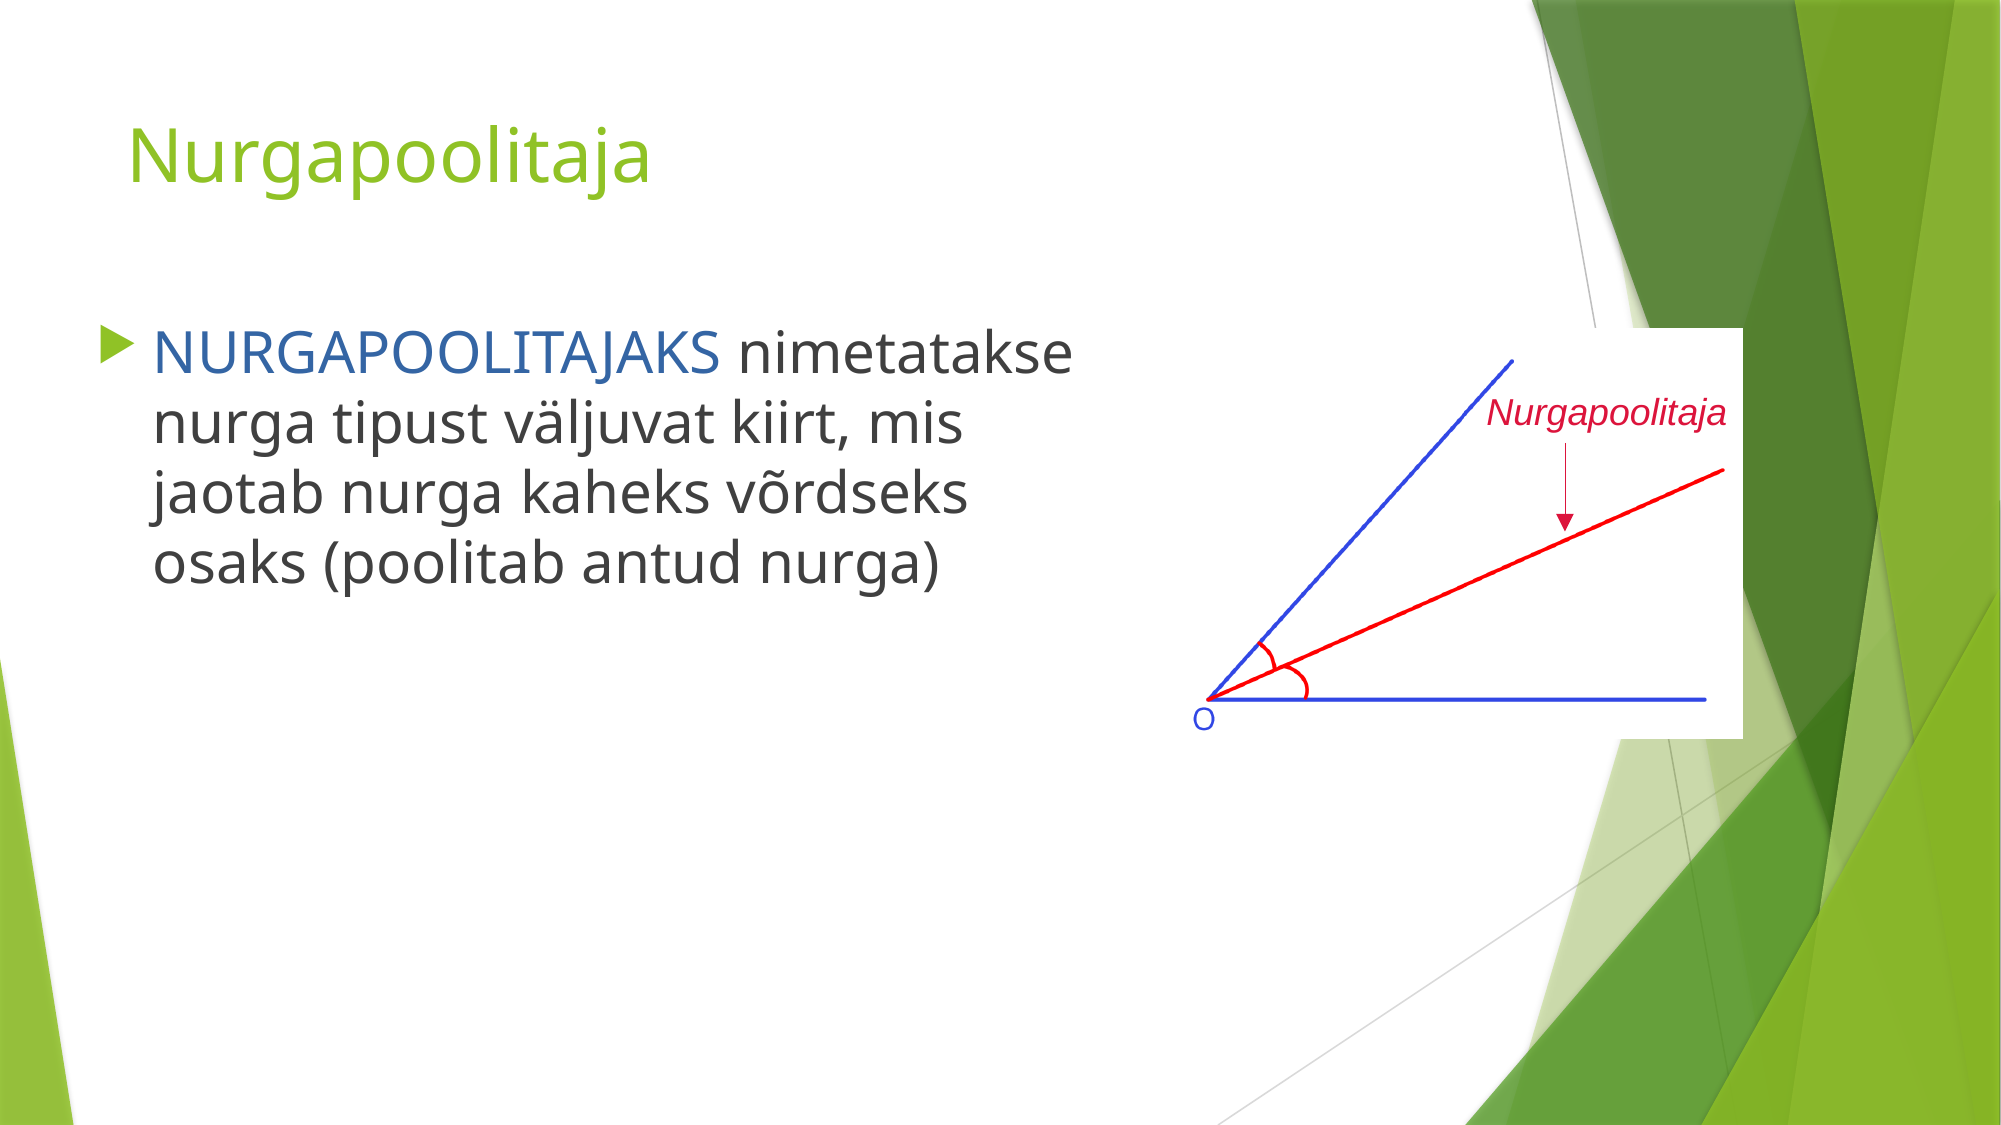

# Nurgapoolitaja
NURGAPOOLITAJAKS nimetatakse nurga tipust väljuvat kiirt, mis jaotab nurga kaheks võrdseks osaks (poolitab antud nurga)
Nurgapoolitaja